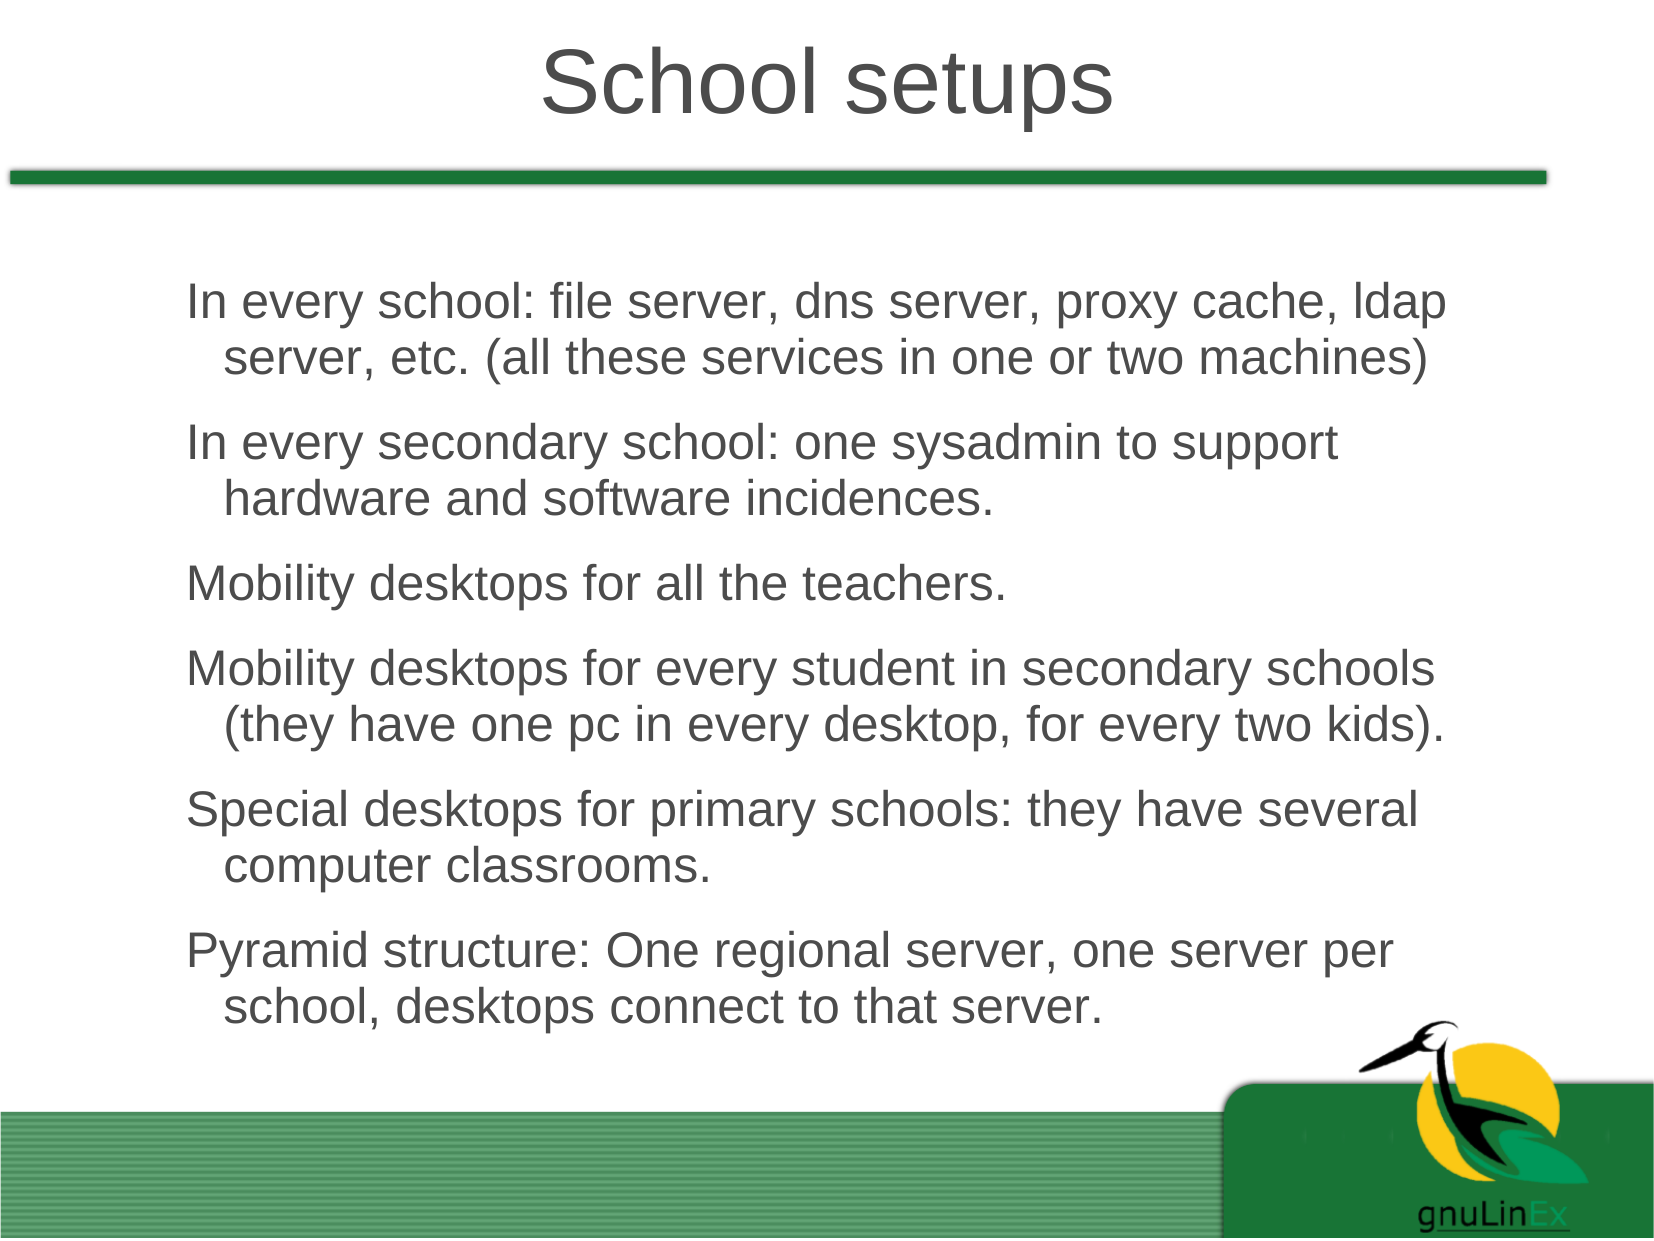

# School setups
In every school: file server, dns server, proxy cache, ldap server, etc. (all these services in one or two machines)
In every secondary school: one sysadmin to support hardware and software incidences.
Mobility desktops for all the teachers.
Mobility desktops for every student in secondary schools (they have one pc in every desktop, for every two kids).
Special desktops for primary schools: they have several computer classrooms.
Pyramid structure: One regional server, one server per school, desktops connect to that server.